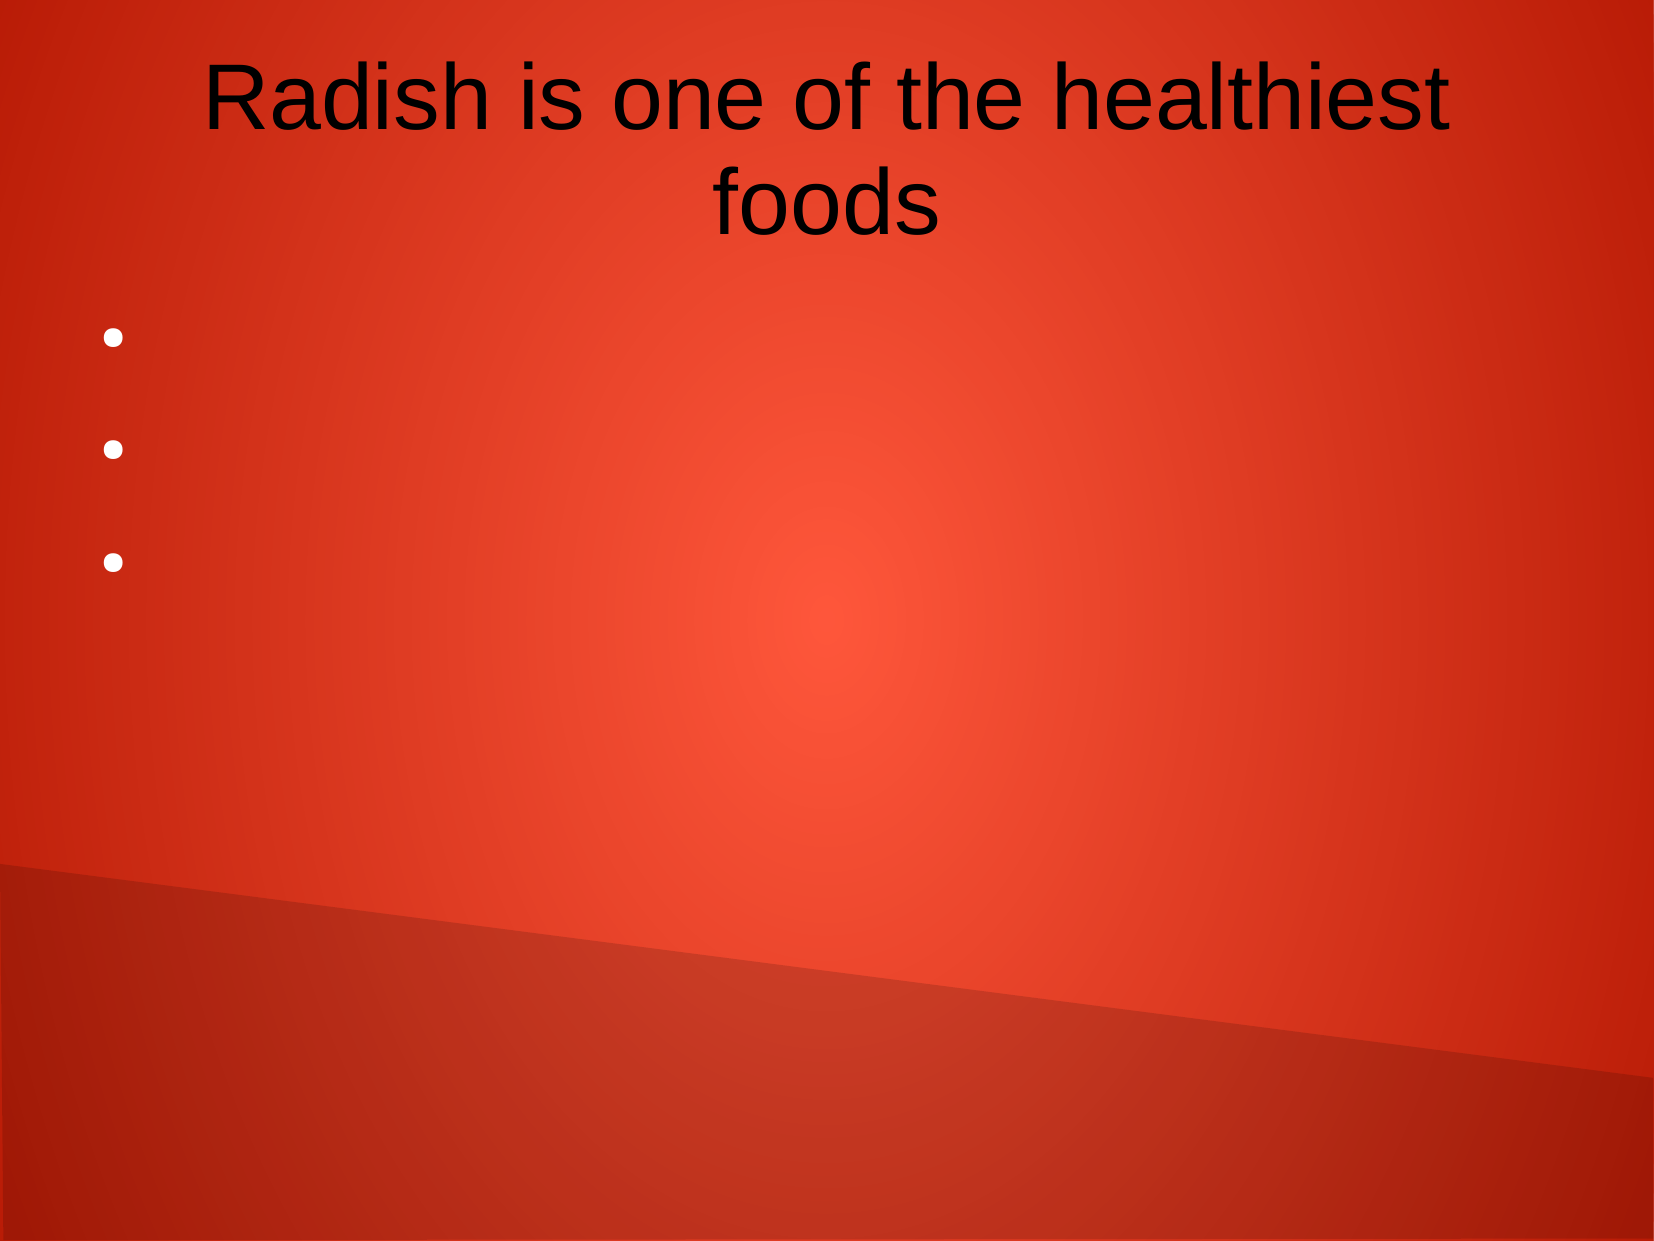

# Radish is one of the healthiest foods